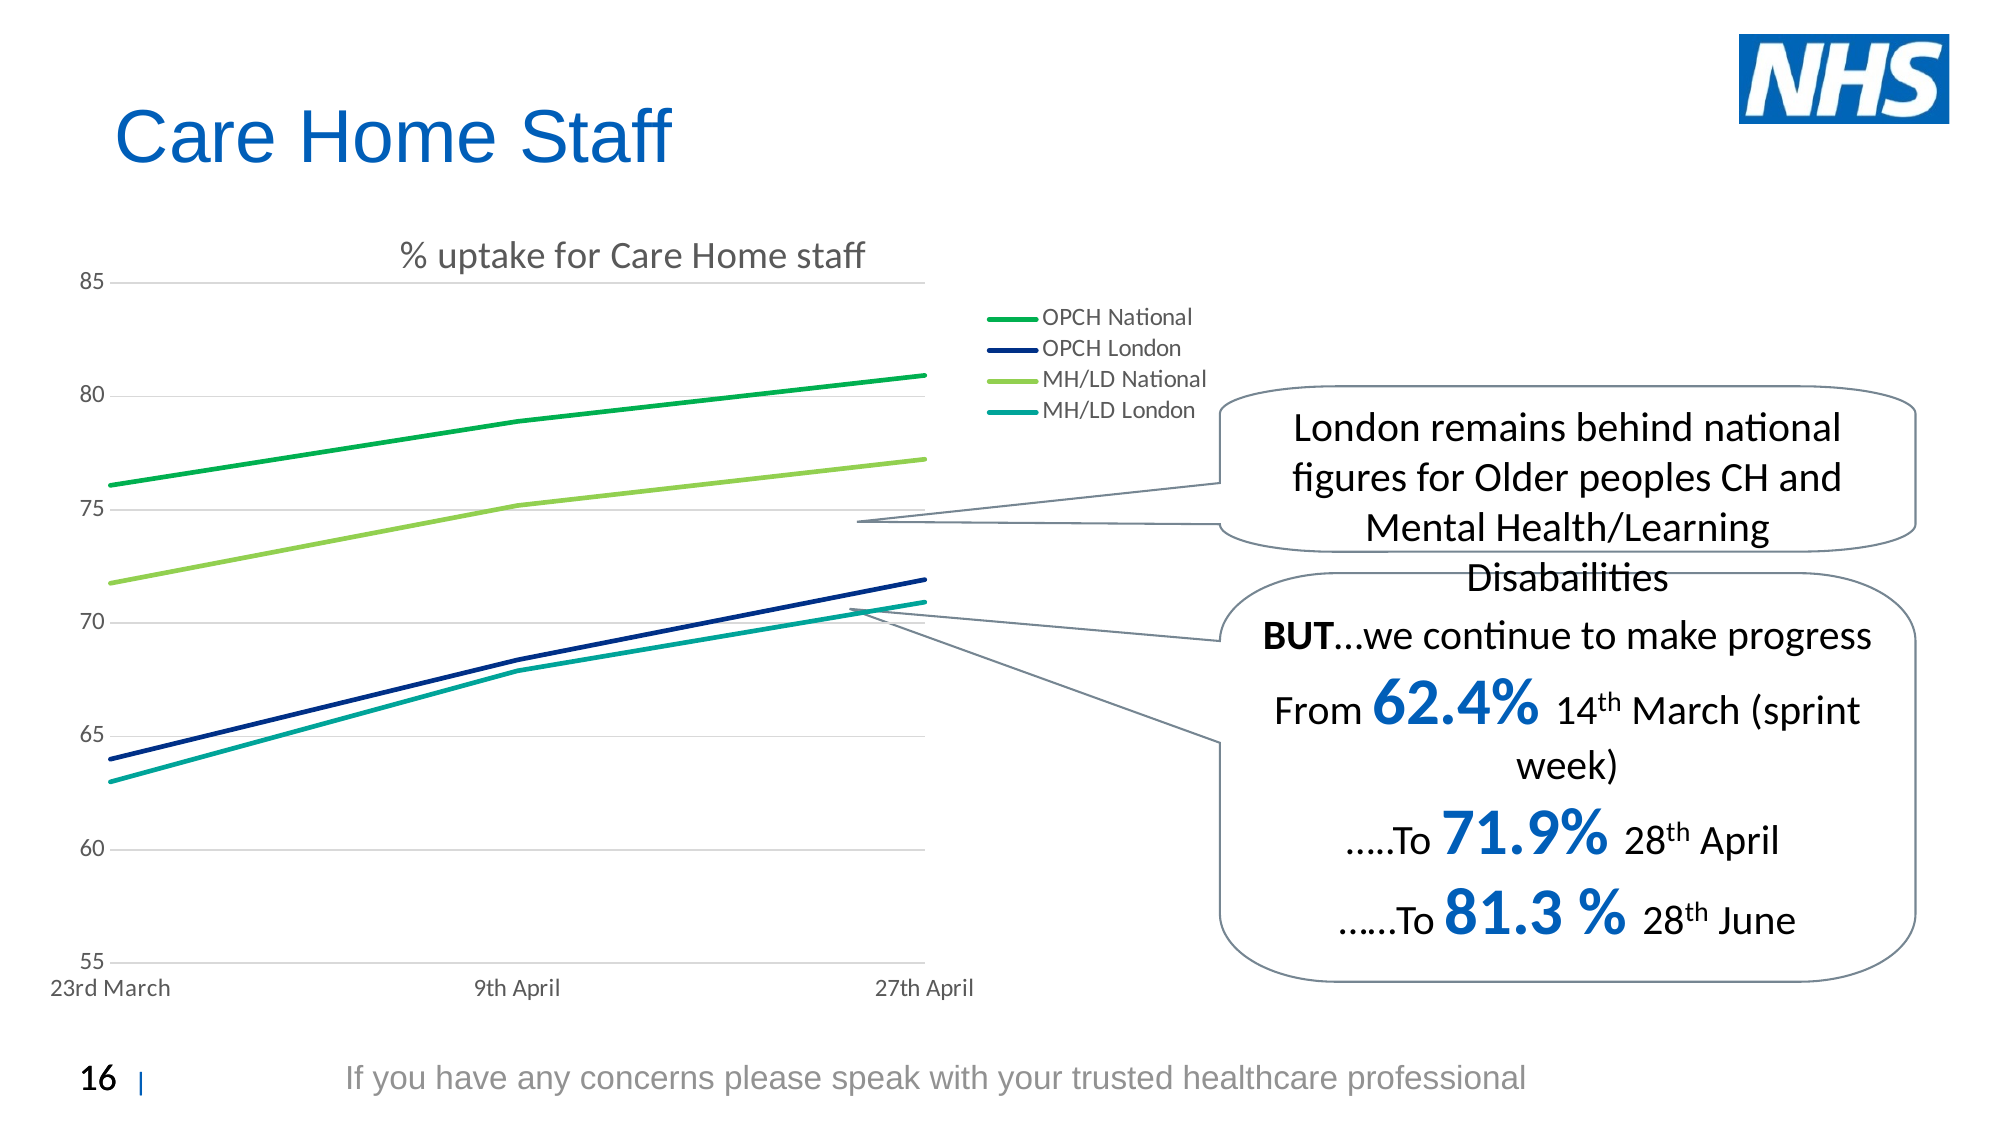

# Care Home Staff
### Chart: % uptake for Care Home staff
| Category | OPCH National | OPCH London | MH/LD National | MH/LD London |
|---|---|---|---|---|
| 23rd March | 76.08 | 64.0 | 71.76 | 63.0 |
| 9th April | 78.9 | 68.38 | 75.19 | 67.9 |
| 27th April | 80.93 | 71.92 | 77.23 | 70.93 |London remains behind national figures for Older peoples CH and Mental Health/Learning Disabailities
BUT…we continue to make progress
From 62.4% 14th March (sprint week)
…..To 71.9% 28th April
……To 81.3 % 28th June